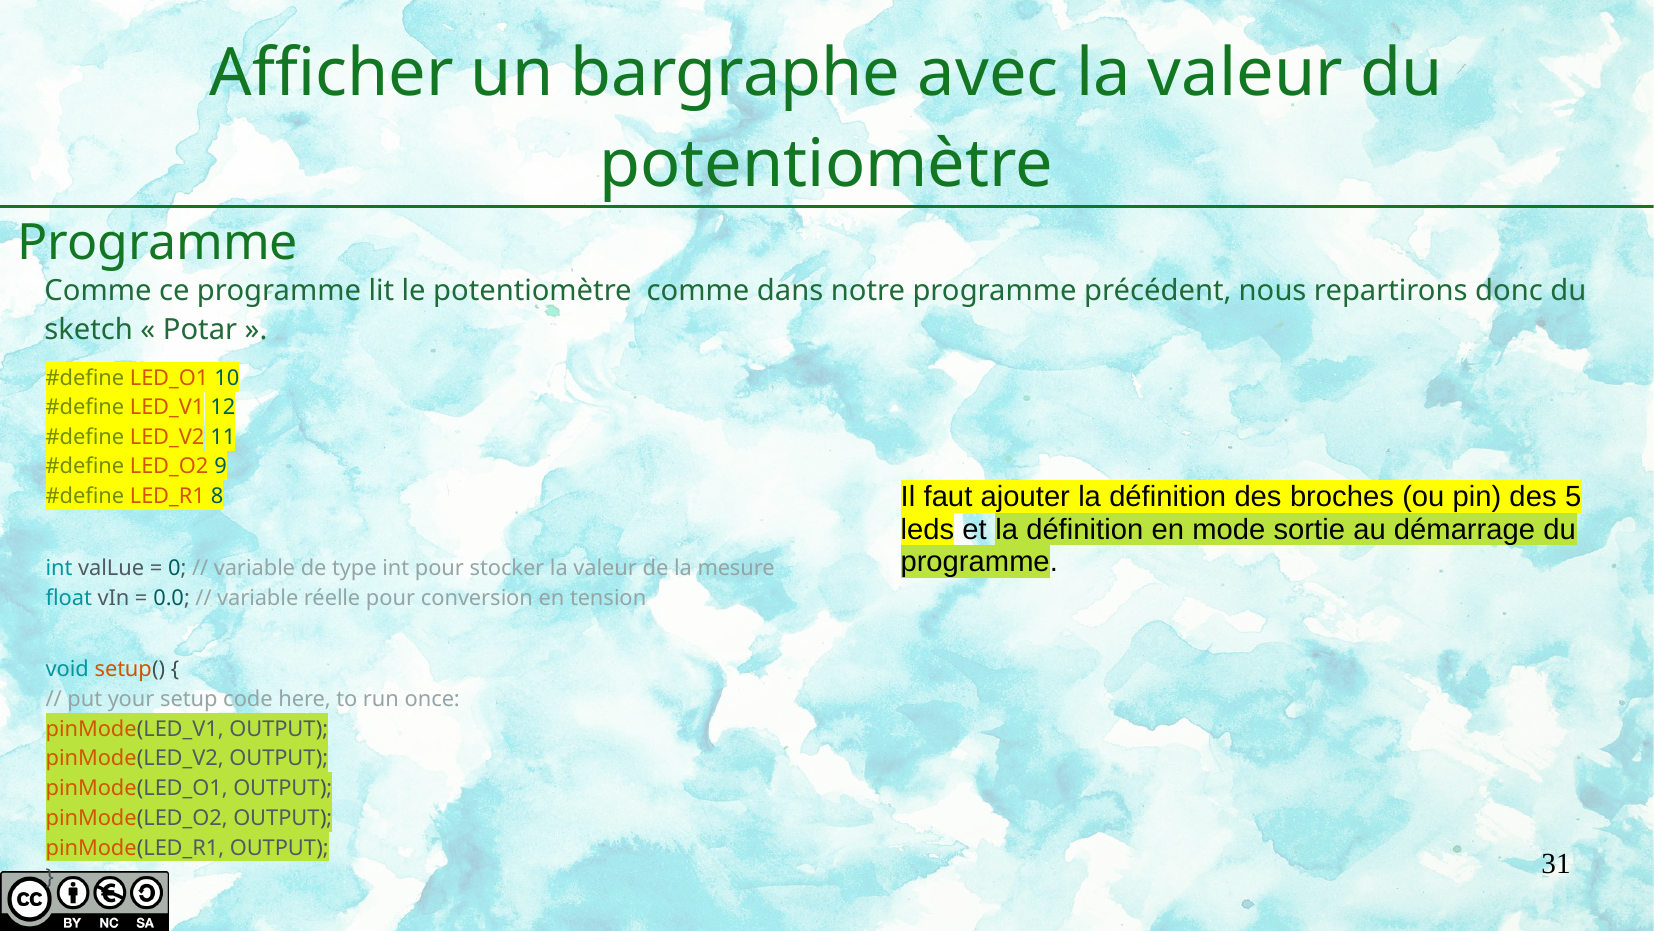

# Afficher un bargraphe avec la valeur du potentiomètre
Programme
Comme ce programme lit le potentiomètre comme dans notre programme précédent, nous repartirons donc du sketch « Potar ».
#define LED_O1 10
#define LED_V1 12
#define LED_V2 11
#define LED_O2 9
#define LED_R1 8
int valLue = 0; // variable de type int pour stocker la valeur de la mesure
float vIn = 0.0; // variable réelle pour conversion en tension
void setup() {
// put your setup code here, to run once:
pinMode(LED_V1, OUTPUT);
pinMode(LED_V2, OUTPUT);
pinMode(LED_O1, OUTPUT);
pinMode(LED_O2, OUTPUT);
pinMode(LED_R1, OUTPUT);
}
Il faut ajouter la définition des broches (ou pin) des 5 leds et la définition en mode sortie au démarrage du programme.
31